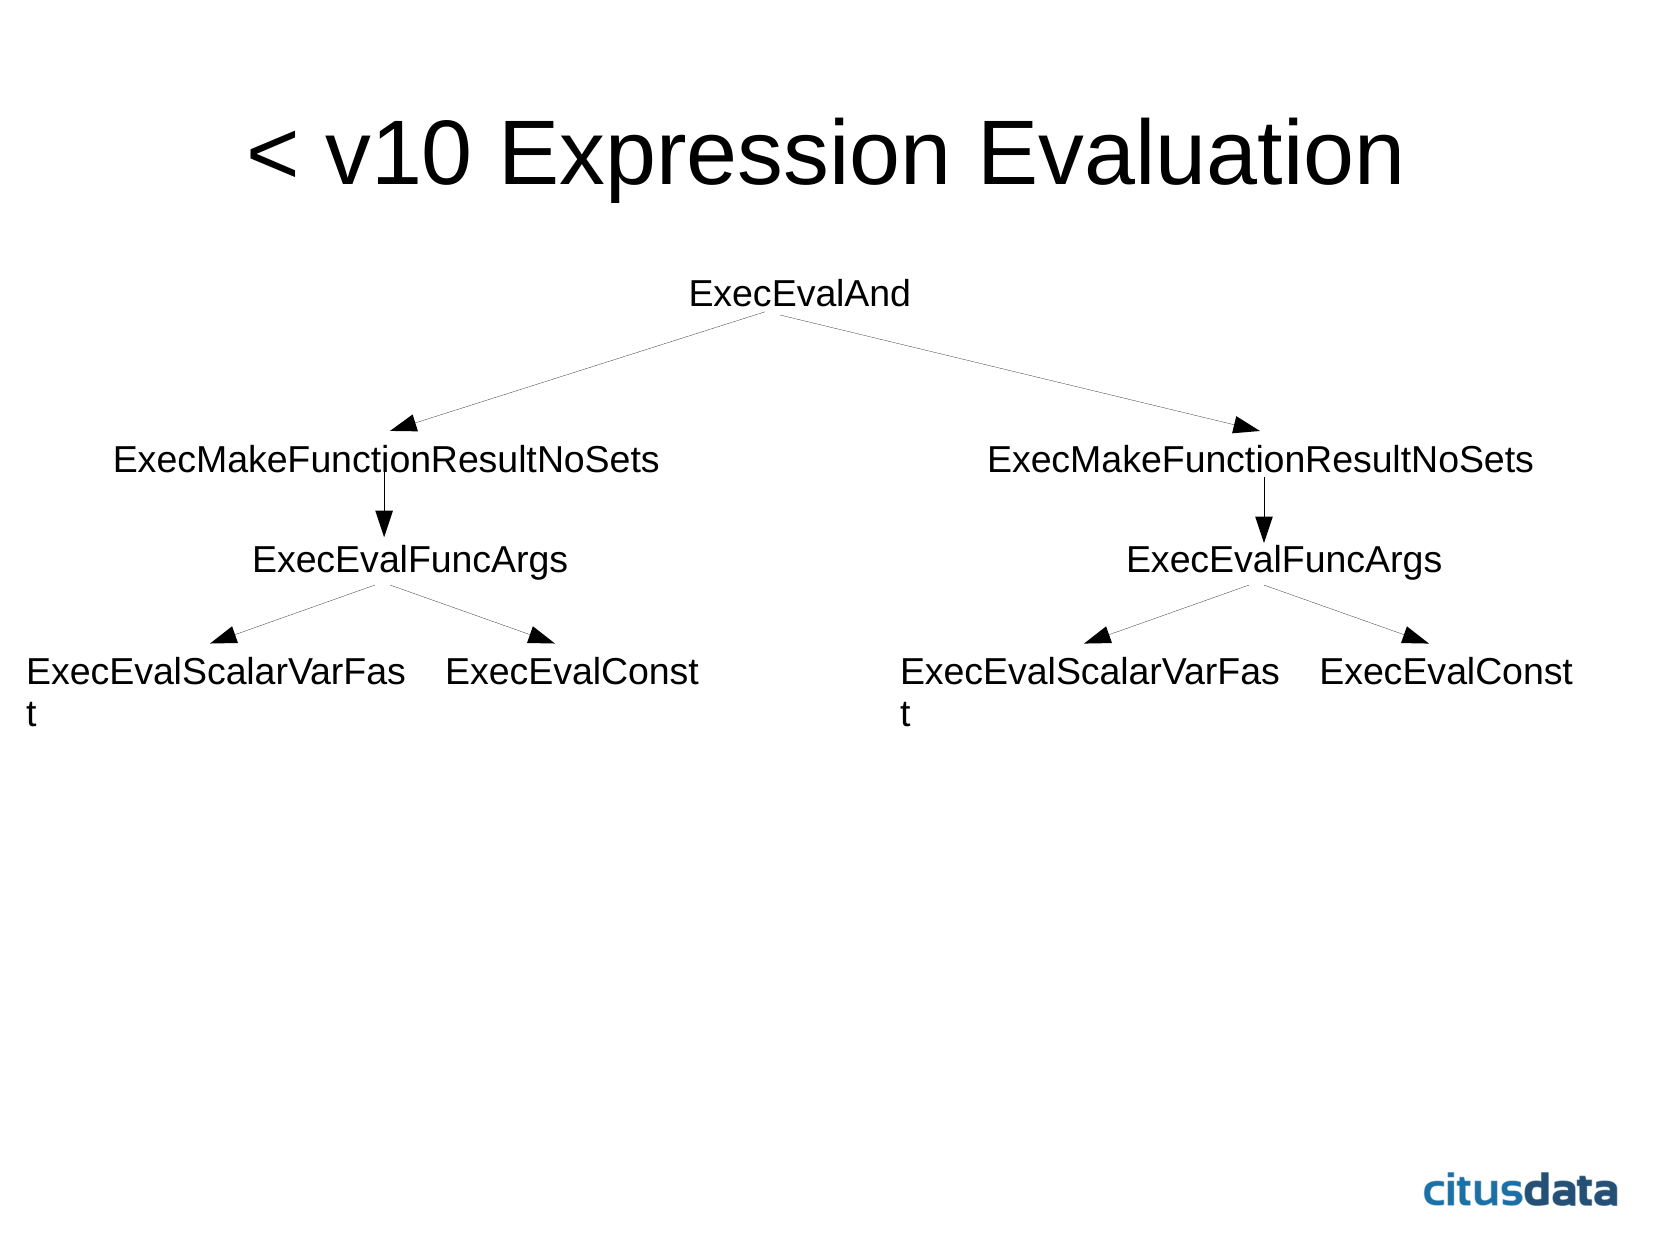

# < v10 Expression Evaluation
ExecEvalAnd
ExecMakeFunctionResultNoSets
ExecMakeFunctionResultNoSets
ExecEvalFuncArgs
ExecEvalFuncArgs
ExecEvalScalarVarFast
ExecEvalConst
ExecEvalScalarVarFast
ExecEvalConst